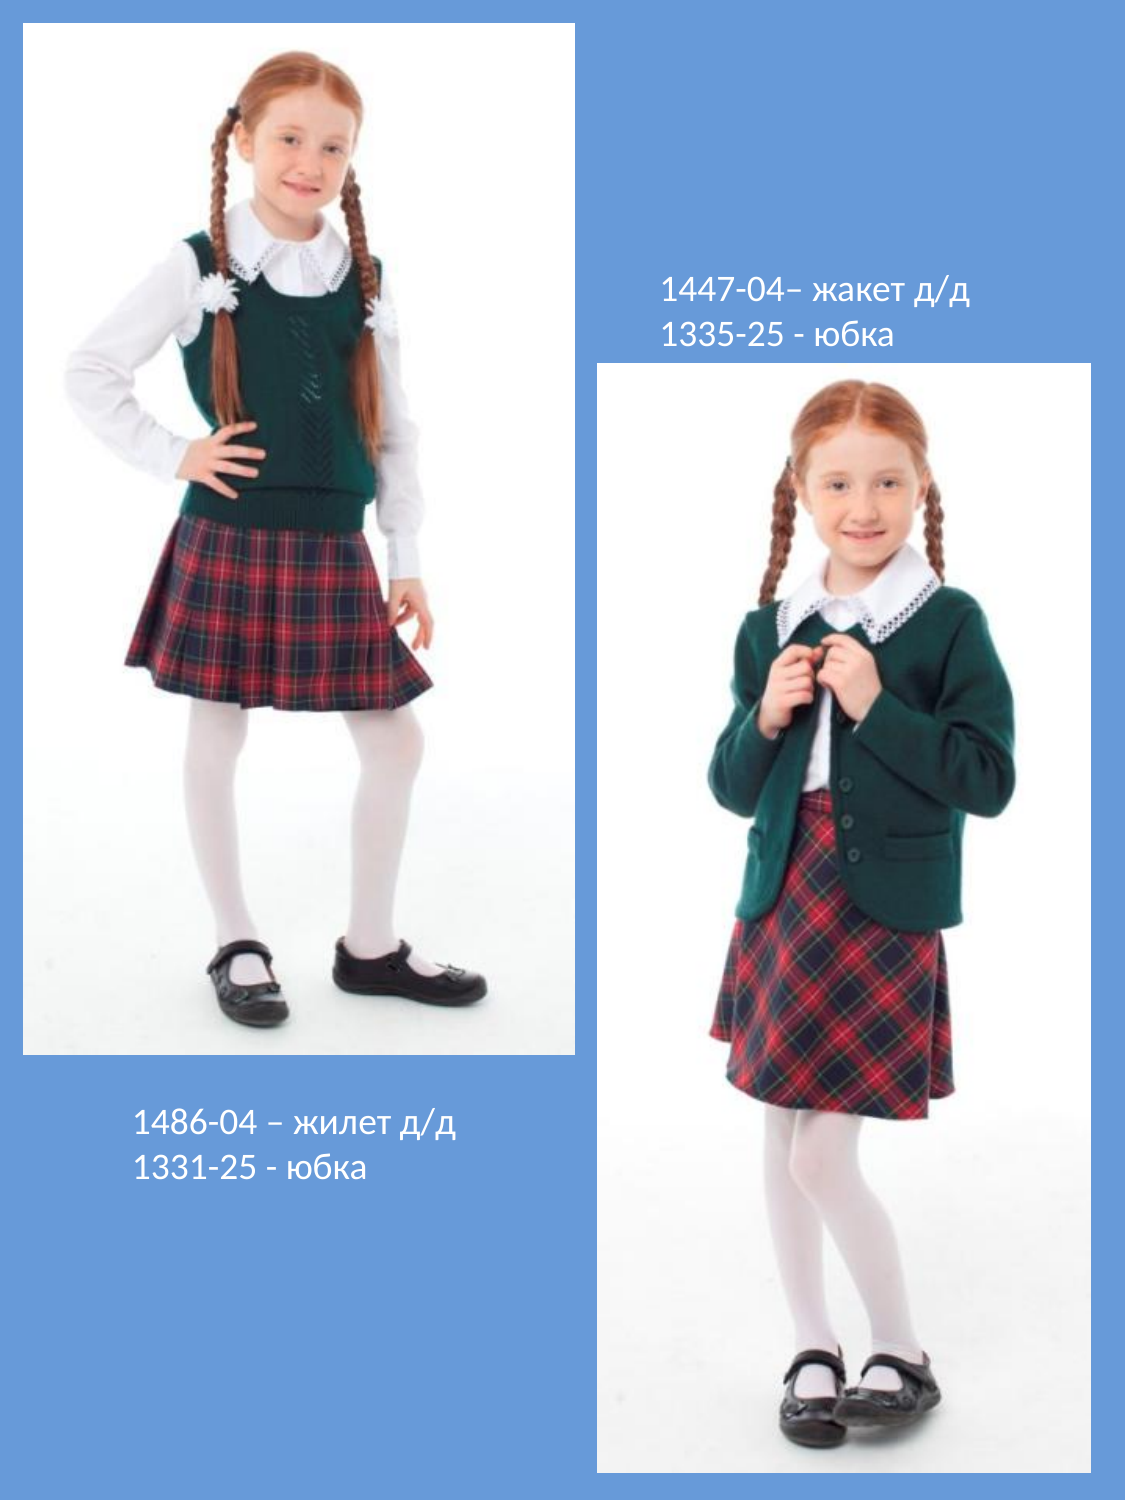

1447-04– жакет д/д
1335-25 - юбка
1486-04 – жилет д/д
1331-25 - юбка